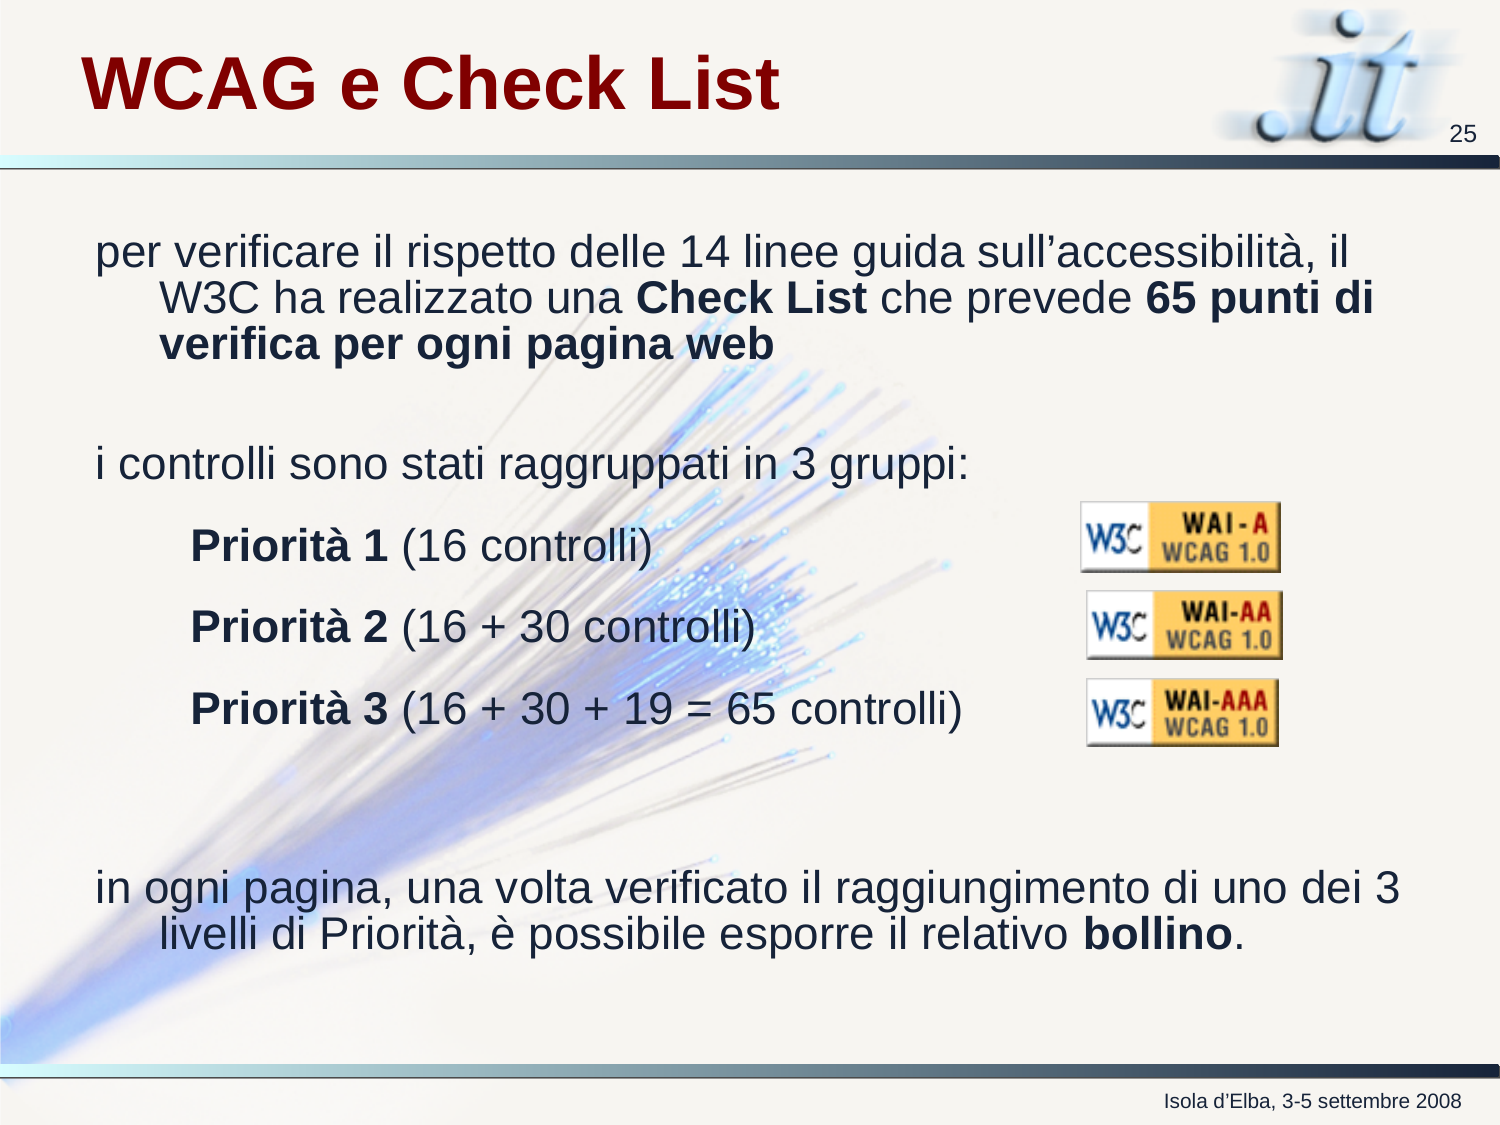

# WCAG e Check List
per verificare il rispetto delle 14 linee guida sull’accessibilità, il W3C ha realizzato una Check List che prevede 65 punti di verifica per ogni pagina web
i controlli sono stati raggruppati in 3 gruppi:
Priorità 1 (16 controlli)
Priorità 2 (16 + 30 controlli)
Priorità 3 (16 + 30 + 19 = 65 controlli)
in ogni pagina, una volta verificato il raggiungimento di uno dei 3 livelli di Priorità, è possibile esporre il relativo bollino.